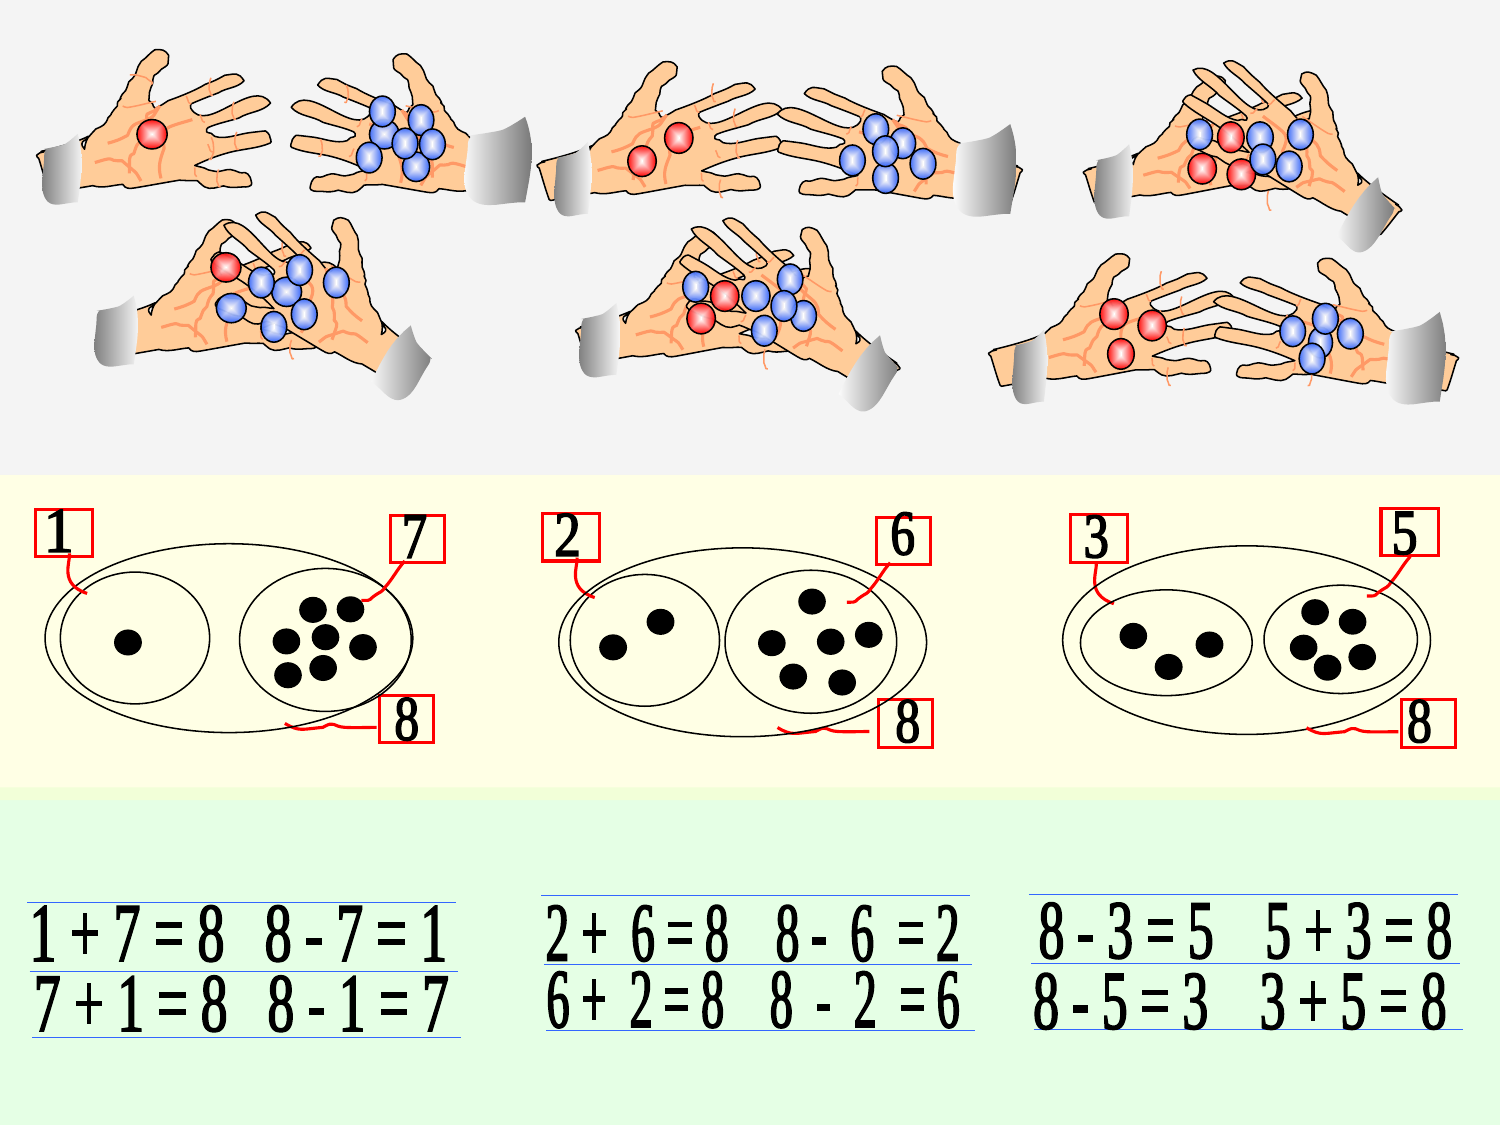

# 2. Sčítání-odčítání
5
1
6
2
3
7
8
8
8
8 - 3 = 5 5 + 3 = 8
2 + 6 = 8 8 - 6 = 2
1 + 7 = 8 8 - 7 = 1
6 + 2 = 8 8 - 2 = 6
8 - 5 = 3 3 + 5 = 8
7 + 1 = 8 8 - 1 = 7